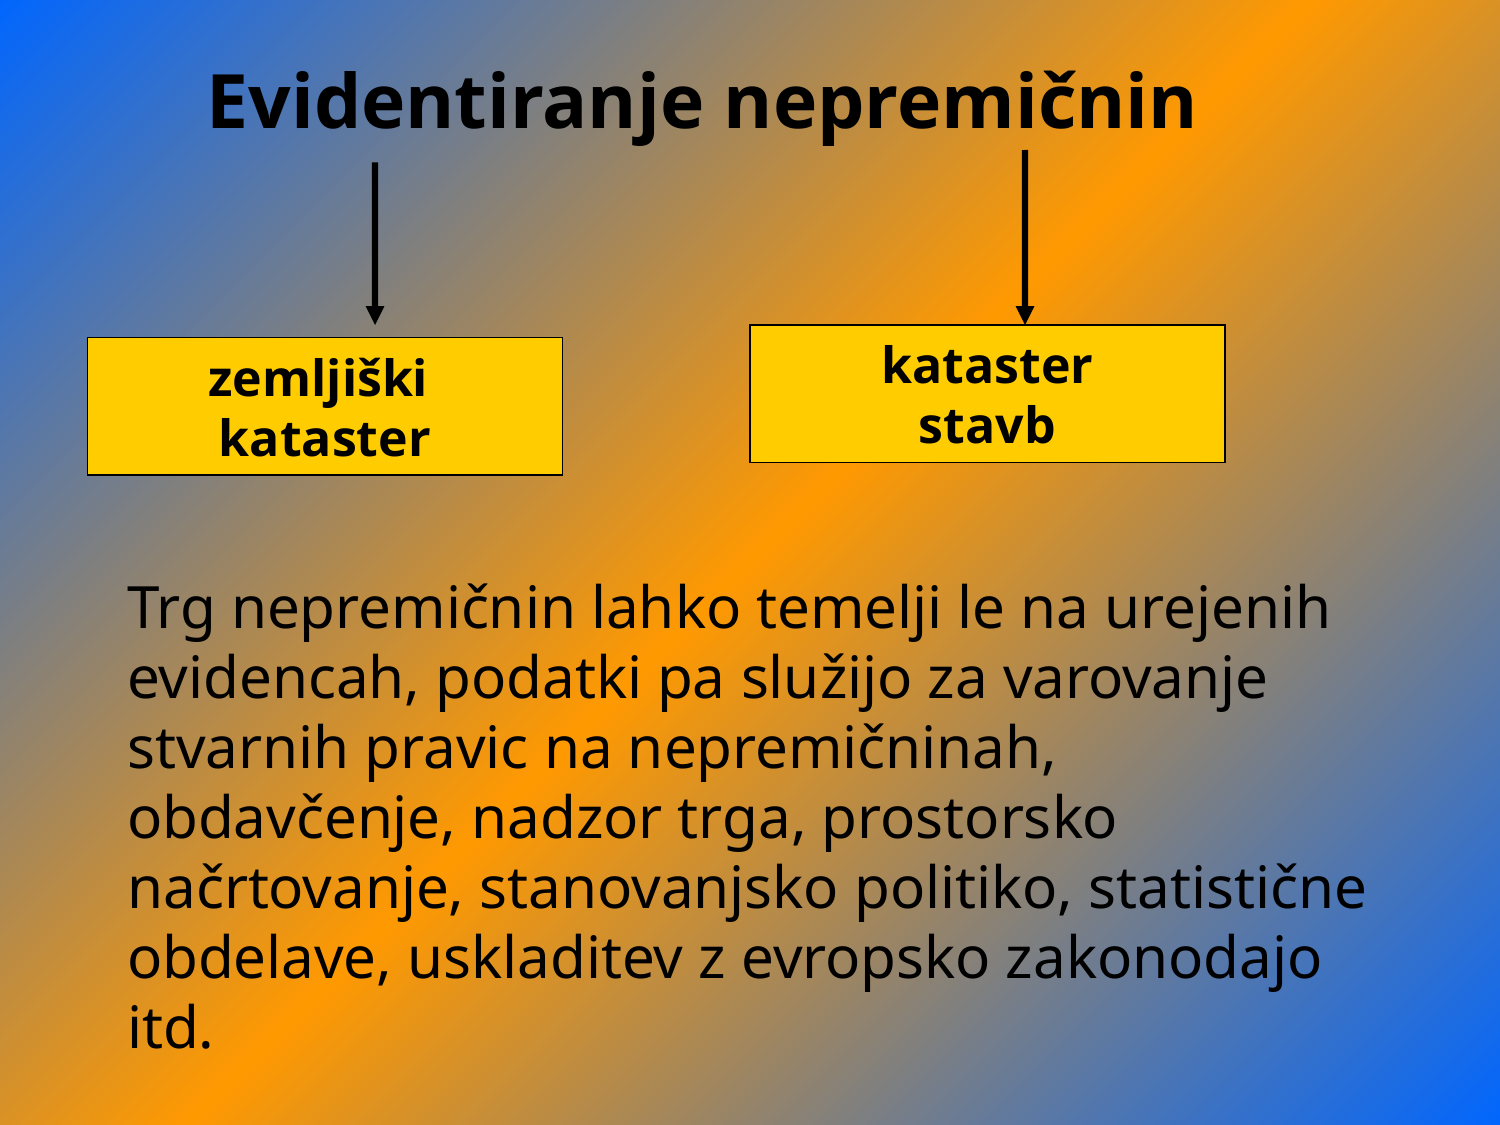

# Evidentiranje nepremičnin
kataster
stavb
zemljiški
kataster
Trg nepremičnin lahko temelji le na urejenih evidencah, podatki pa služijo za varovanje stvarnih pravic na nepremičninah, obdavčenje, nadzor trga, prostorsko načrtovanje, stanovanjsko politiko, statistične obdelave, uskladitev z evropsko zakonodajo itd.